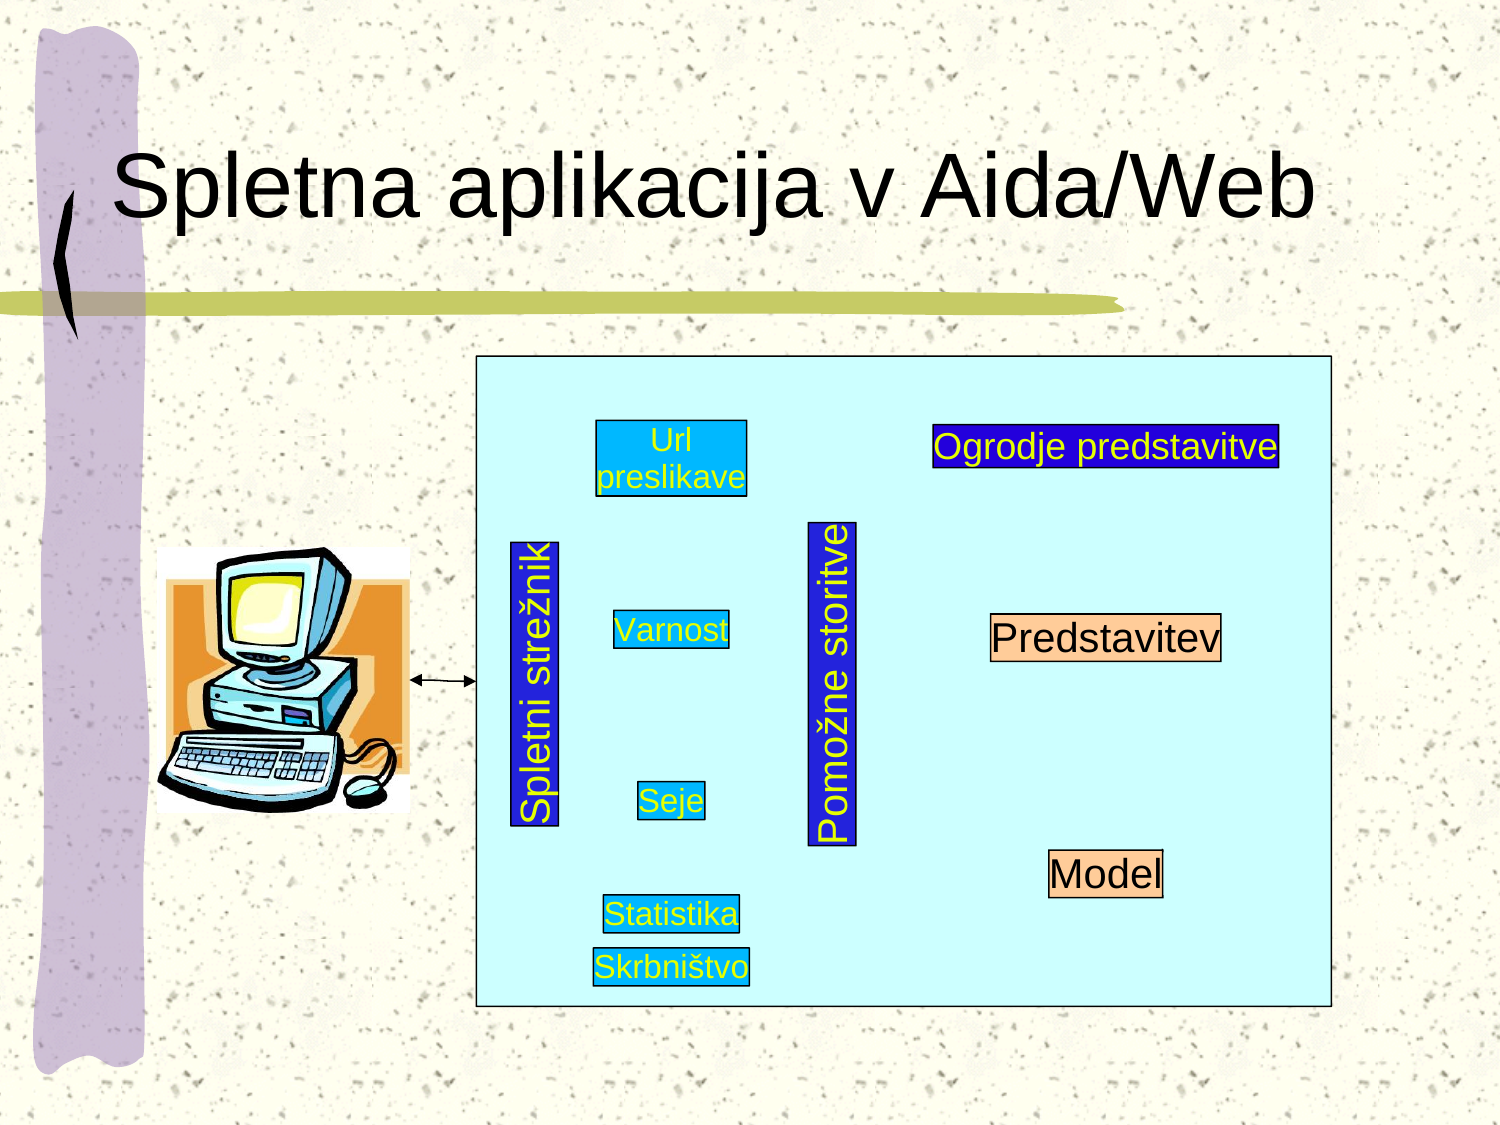

# Spletna aplikacija v Aida/Web
Url
preslikave
Ogrodje predstavitve
Varnost
Predstavitev
Spletni strežnik
Pomožne storitve
Seje
Model
Statistika
Skrbništvo